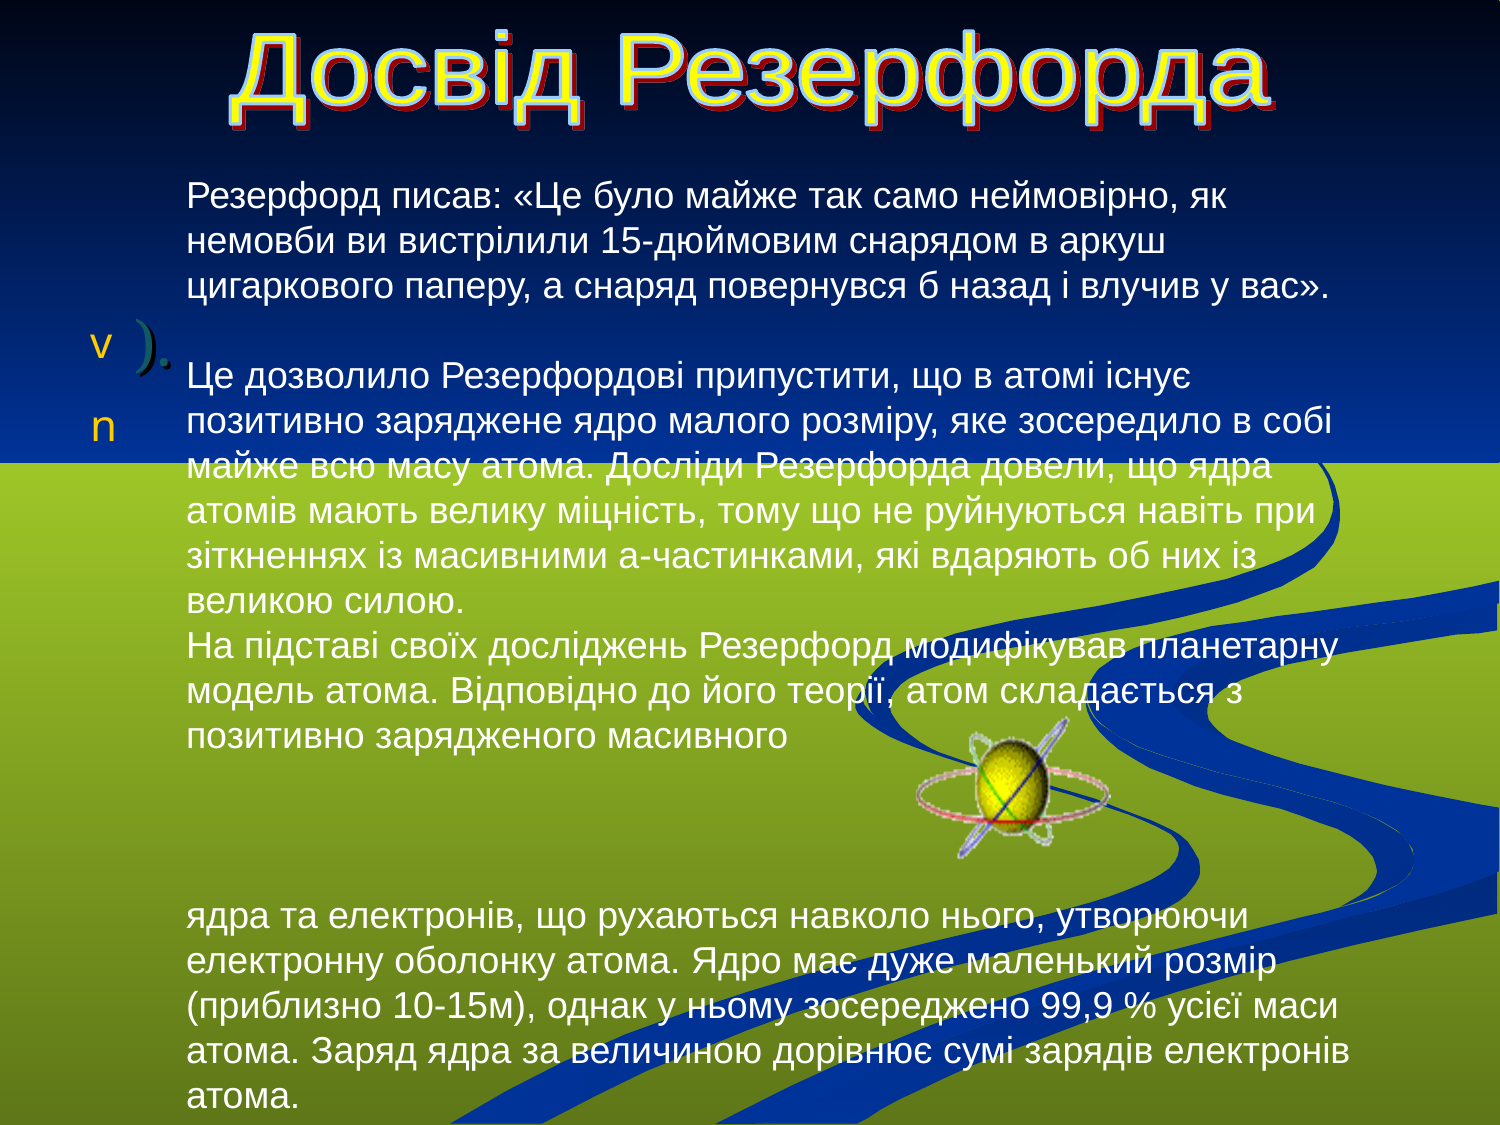

Досвід Резерфорда
Резерфорд писав: «Це було майже так само неймовірно, як немовби ви вистрілили 15-дюймовим снарядом в аркуш цигаркового паперу, а снаряд повернувся б назад і влучив у вас».
Це дозволило Резерфордові припустити, що в атомі існує позитивно заряджене ядро малого розміру, яке зосередило в собі майже всю масу атома. Досліди Резерфорда довели, що ядра атомів мають велику міцність, тому що не руйнуються навіть при зіткненнях із масивними а-частинками, які вдаряють об них із великою силою.
На підставі своїх досліджень Резерфорд модифікував планетарну модель атома. Відповідно до його теорії, атом складається з позитивно зарядженого масивного
ядра та електронів, що рухаються навколо нього, утворюючи електронну оболонку атома. Ядро має дуже маленький розмір (приблизно 10-15м), однак у ньому зосереджено 99,9 % усієї маси атома. Заряд ядра за величиною дорівнює сумі зарядів електронів атома.
# ).